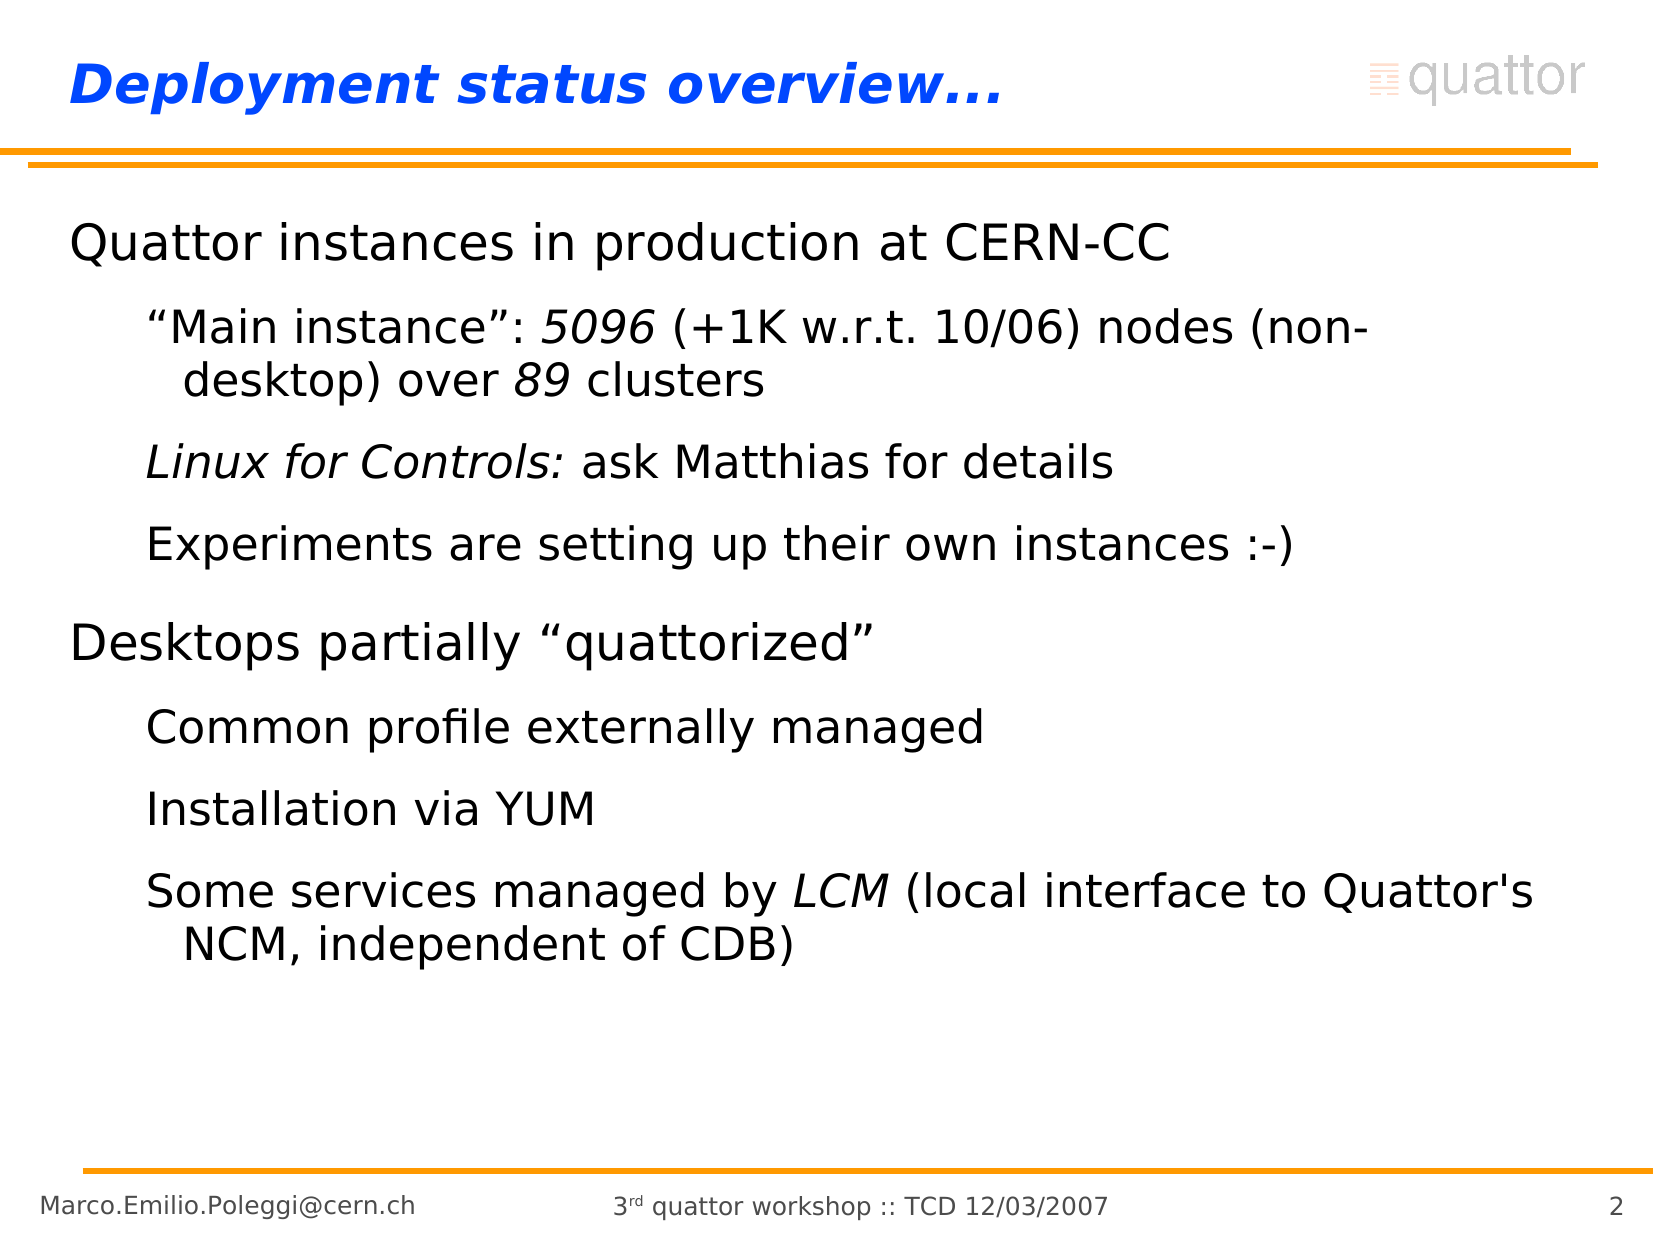

# Deployment status overview...
Quattor instances in production at CERN-CC
“Main instance”: 5096 (+1K w.r.t. 10/06) nodes (non-desktop) over 89 clusters
Linux for Controls: ask Matthias for details
Experiments are setting up their own instances :-)
Desktops partially “quattorized”
Common profile externally managed
Installation via YUM
Some services managed by LCM (local interface to Quattor's NCM, independent of CDB)
06/16/2006
2
Quattor @ LCG-T2 workshop